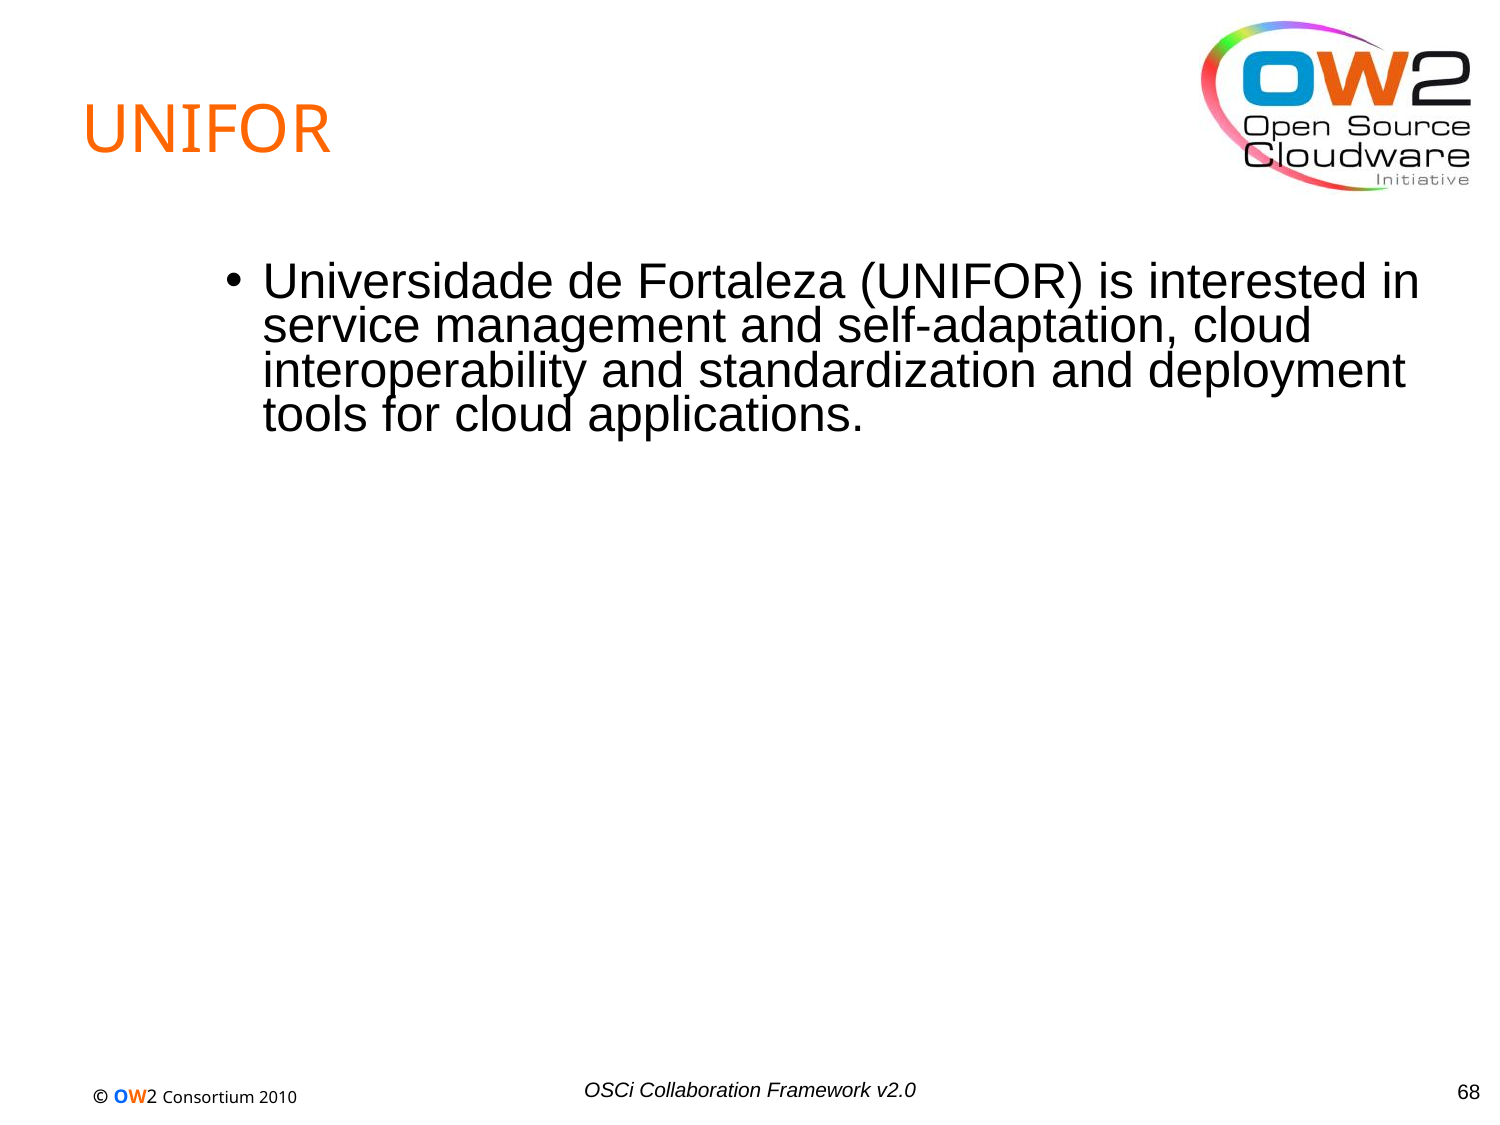

# UNIFOR
Universidade de Fortaleza (UNIFOR) is interested in service management and self-adaptation, cloud interoperability and standardization and deployment tools for cloud applications.